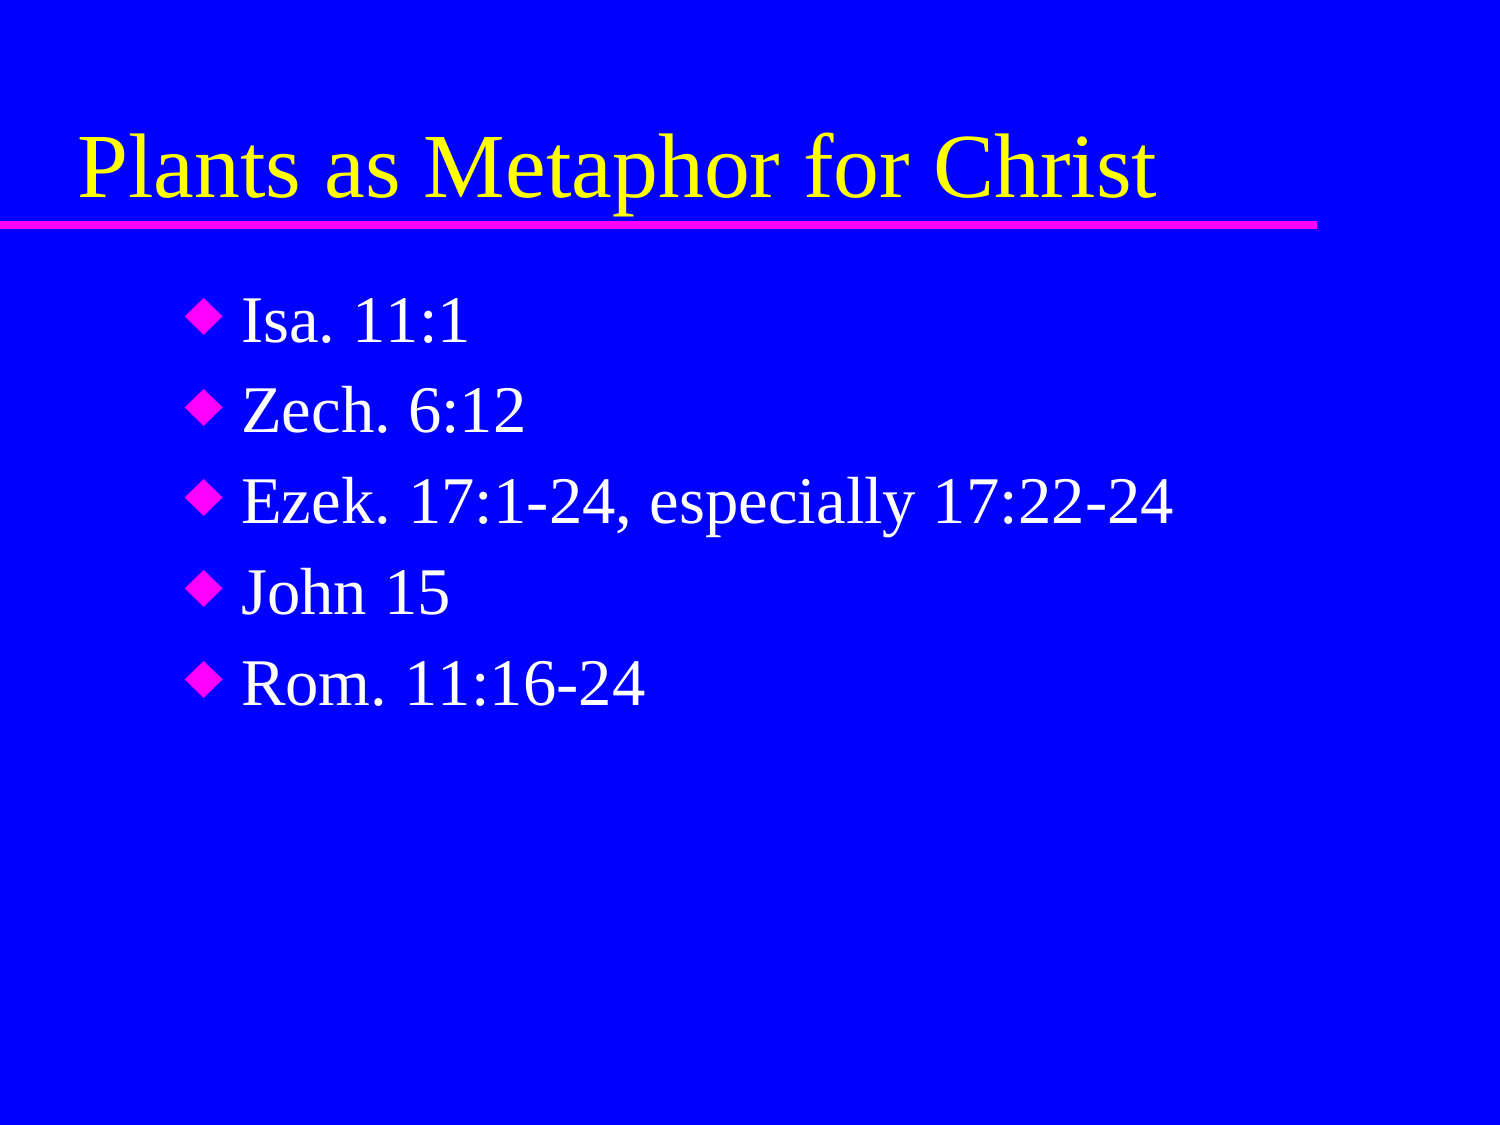

# Plants as Metaphor for Christ
Isa. 11:1
Zech. 6:12
Ezek. 17:1-24, especially 17:22-24
John 15
Rom. 11:16-24